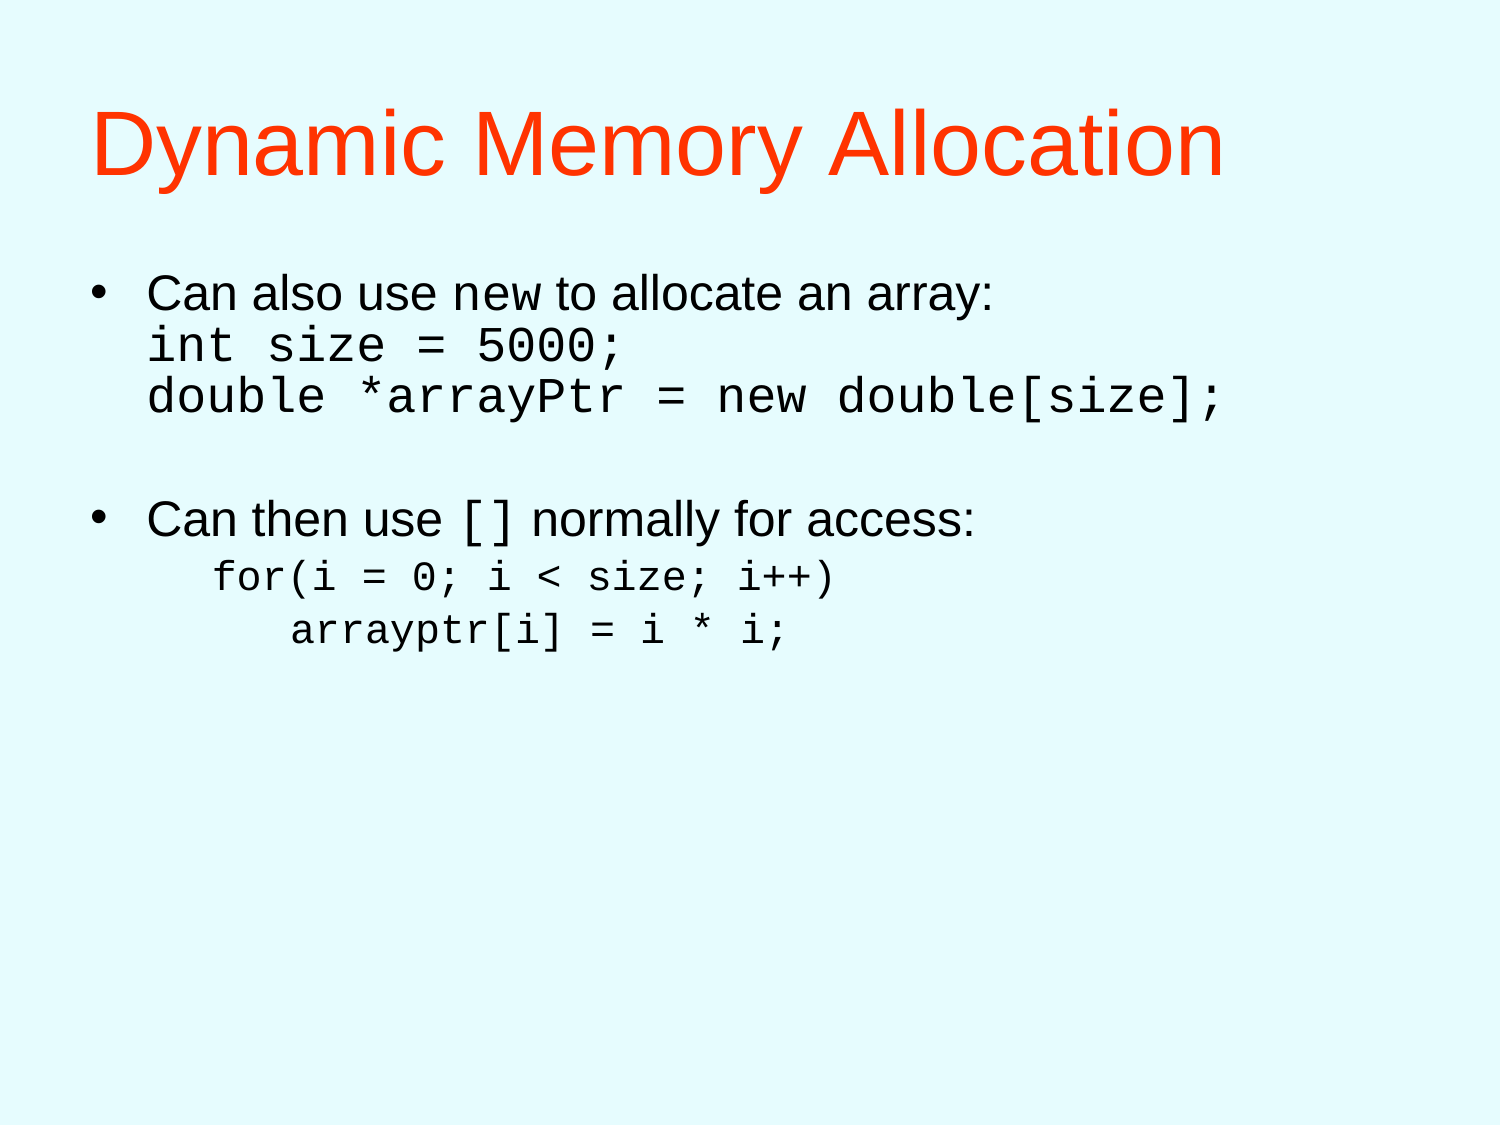

# Dynamic Memory Allocation
Can also use new to allocate an array:
int size = 5000;
double *arrayPtr = new double[size];
Can then use [] normally for access:
	for(i = 0; i < size; i++)
		 arrayptr[i] = i * i;